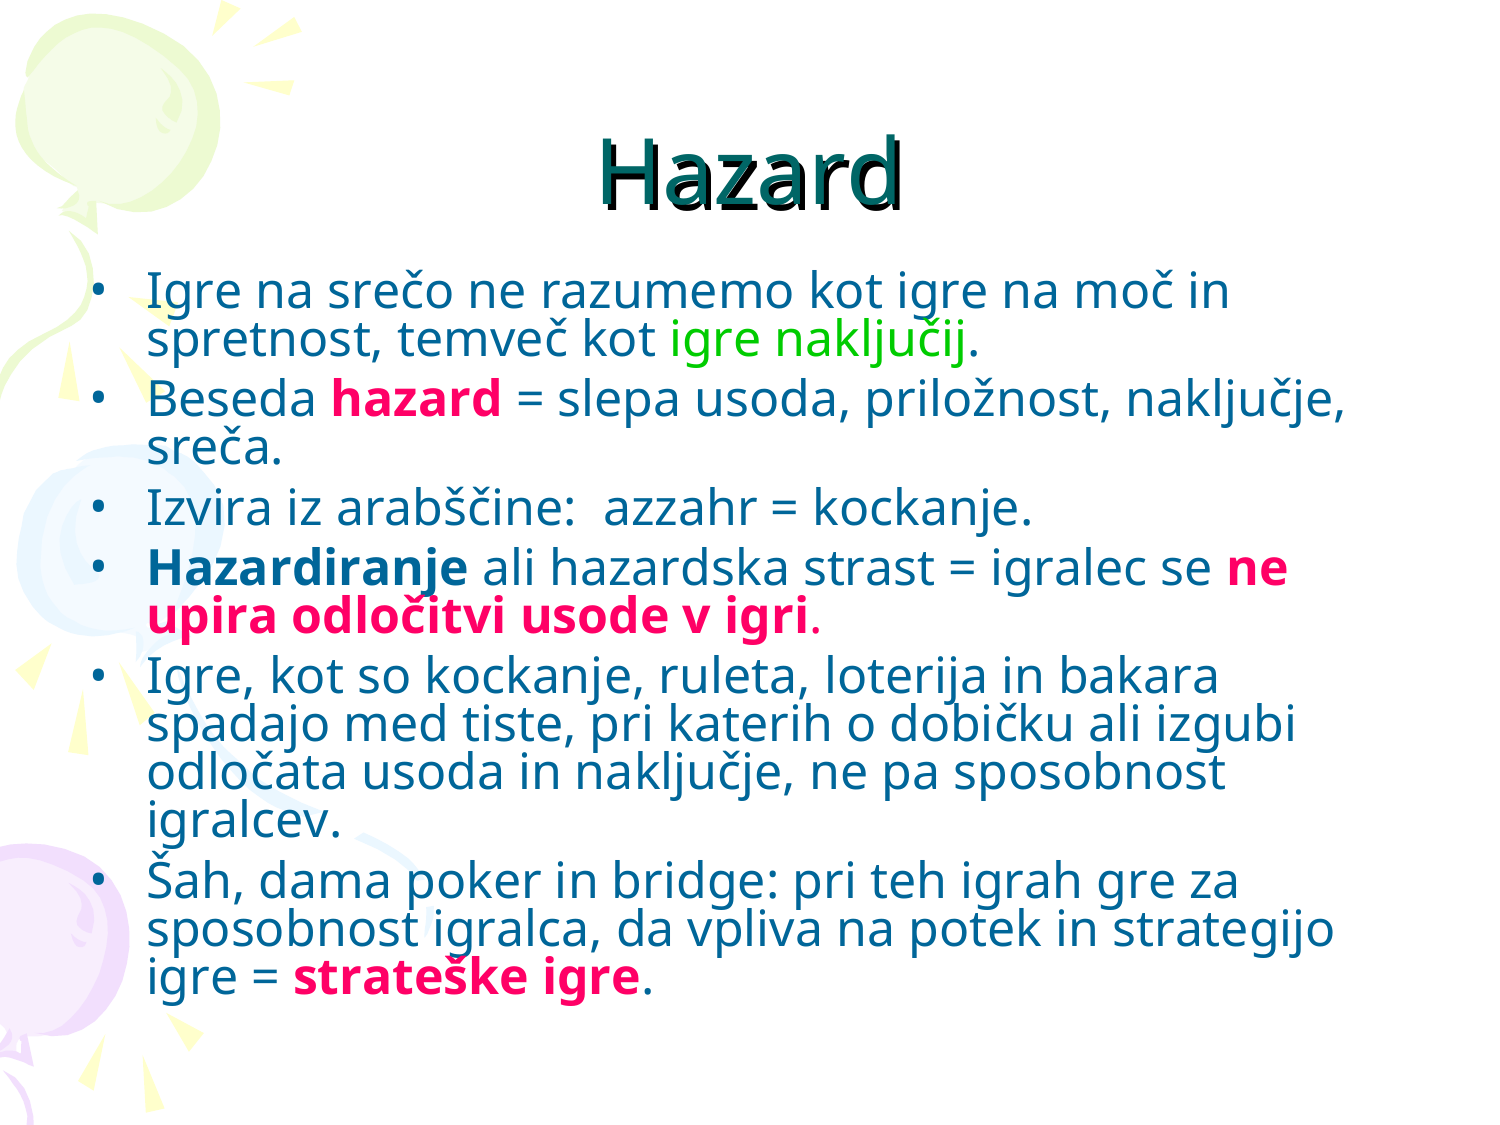

# Hazard
Igre na srečo ne razumemo kot igre na moč in spretnost, temveč kot igre naključij.
Beseda hazard = slepa usoda, priložnost, naključje, sreča.
Izvira iz arabščine: azzahr = kockanje.
Hazardiranje ali hazardska strast = igralec se ne upira odločitvi usode v igri.
Igre, kot so kockanje, ruleta, loterija in bakara spadajo med tiste, pri katerih o dobičku ali izgubi odločata usoda in naključje, ne pa sposobnost igralcev.
Šah, dama poker in bridge: pri teh igrah gre za sposobnost igralca, da vpliva na potek in strategijo igre = strateške igre.